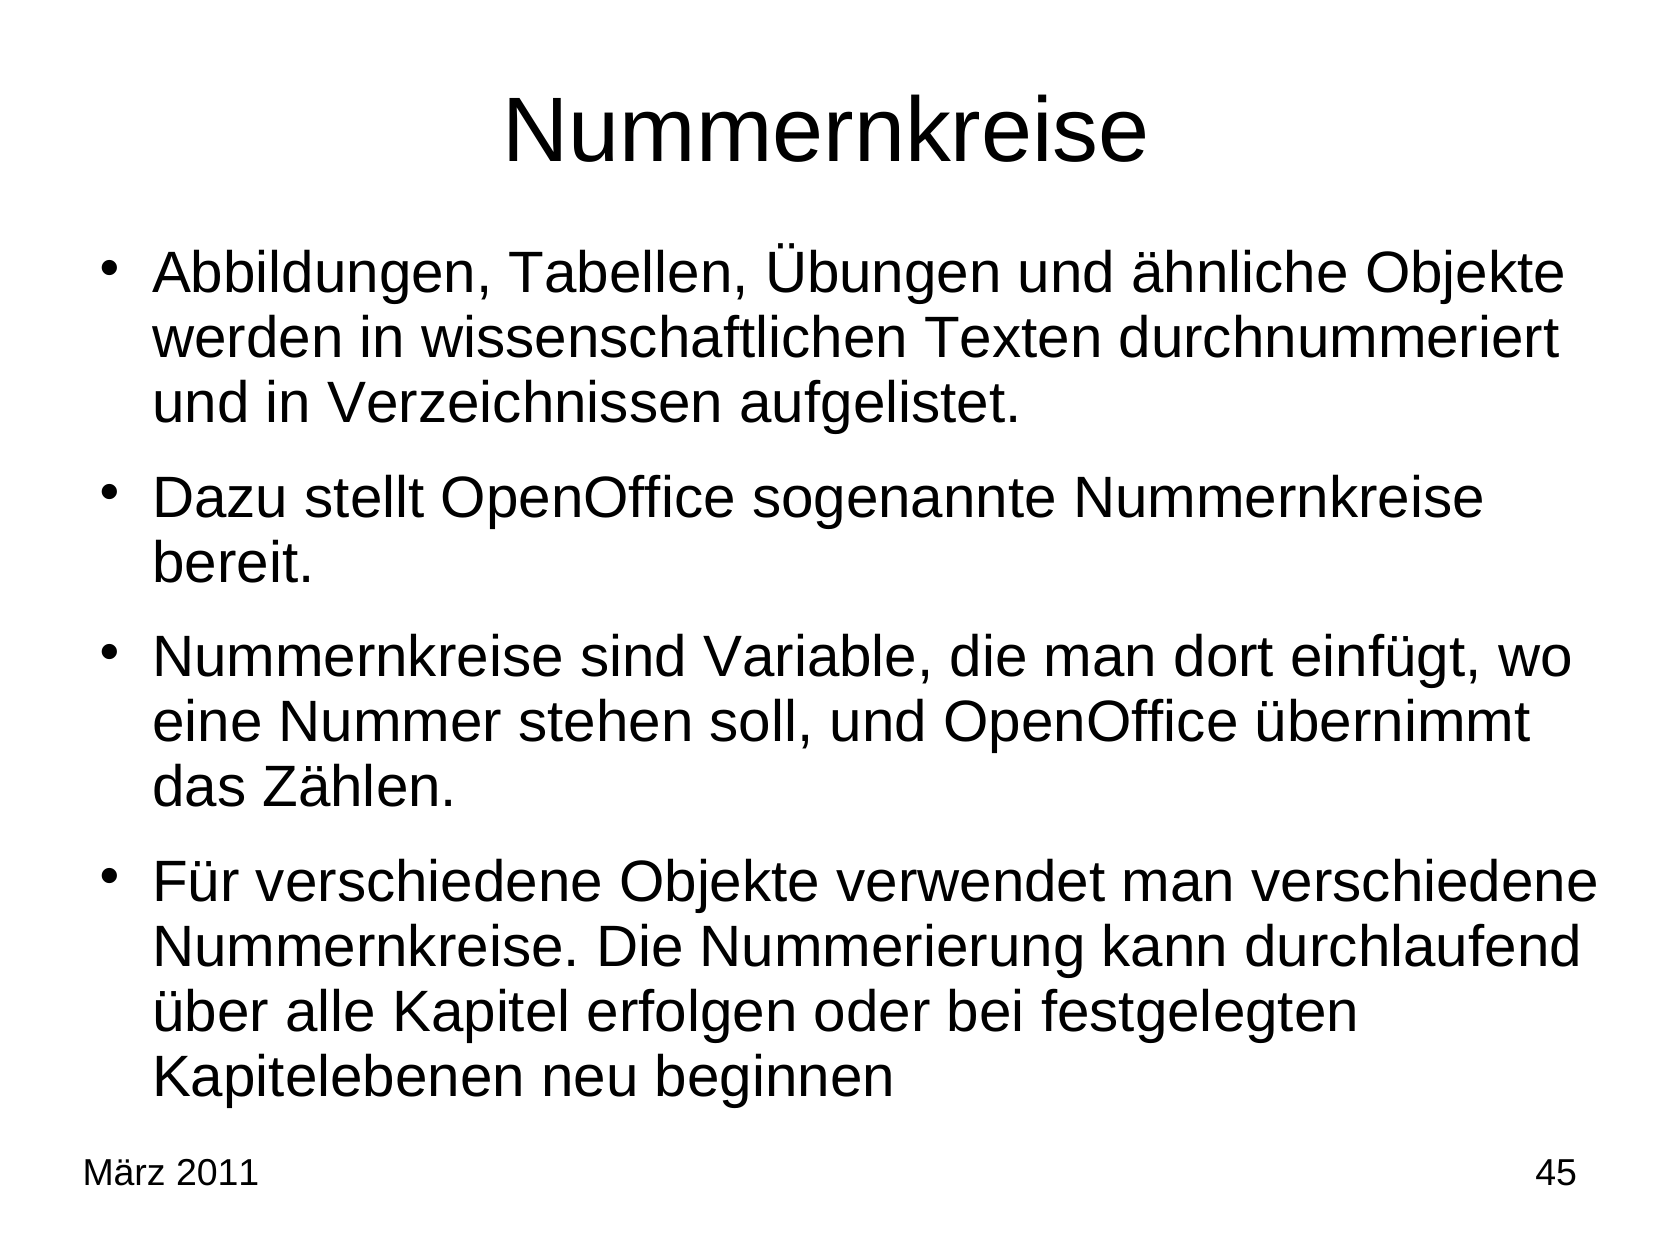

# Nummernkreise
Abbildungen, Tabellen, Übungen und ähnliche Objekte werden in wissenschaftlichen Texten durchnummeriert und in Verzeichnissen aufgelistet.
Dazu stellt OpenOffice sogenannte Nummernkreise bereit.
Nummernkreise sind Variable, die man dort einfügt, wo eine Nummer stehen soll, und OpenOffice übernimmt das Zählen.
Für verschiedene Objekte verwendet man verschiedene Nummernkreise. Die Nummerierung kann durchlaufend über alle Kapitel erfolgen oder bei festgelegten Kapitelebenen neu beginnen
März 2011
45